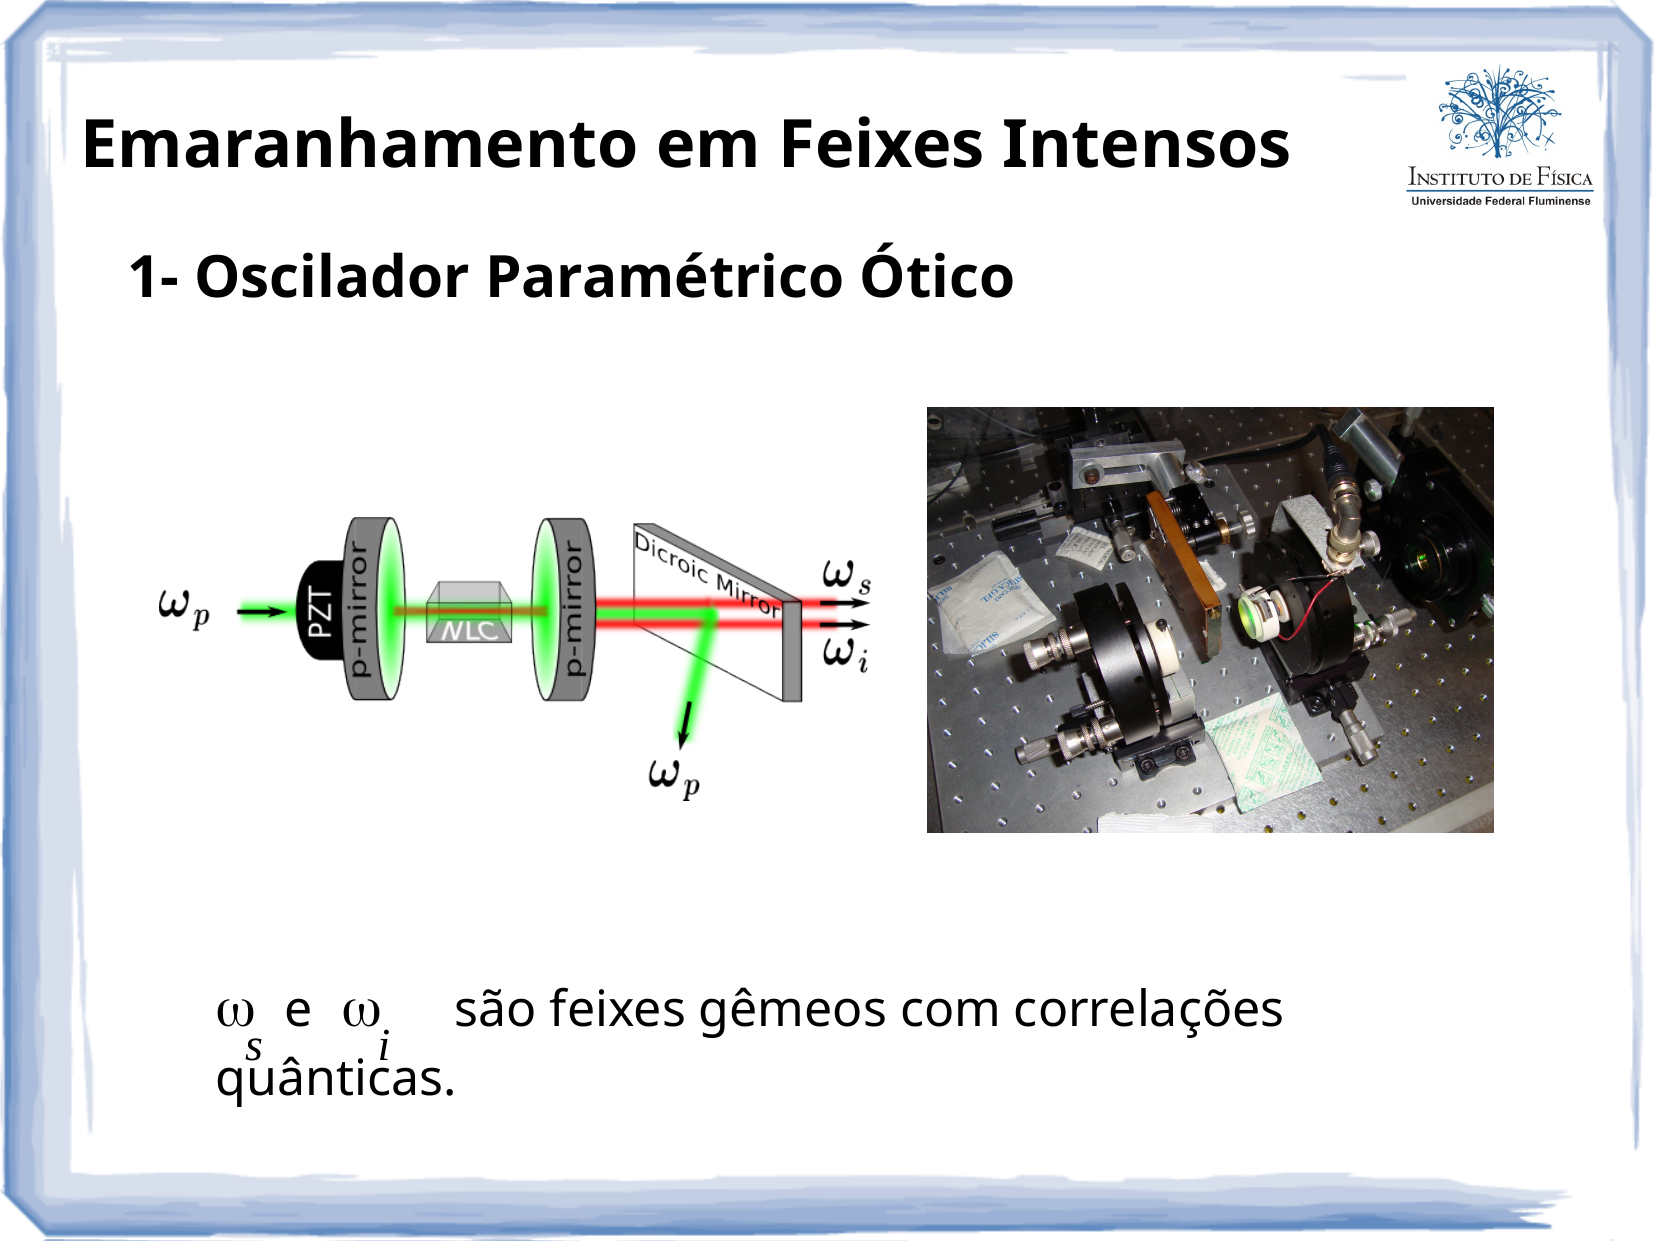

Emaranhamento em Feixes Intensos
1- Oscilador Paramétrico Ótico
 e  são feixes gêmeos com correlações quânticas.
s i